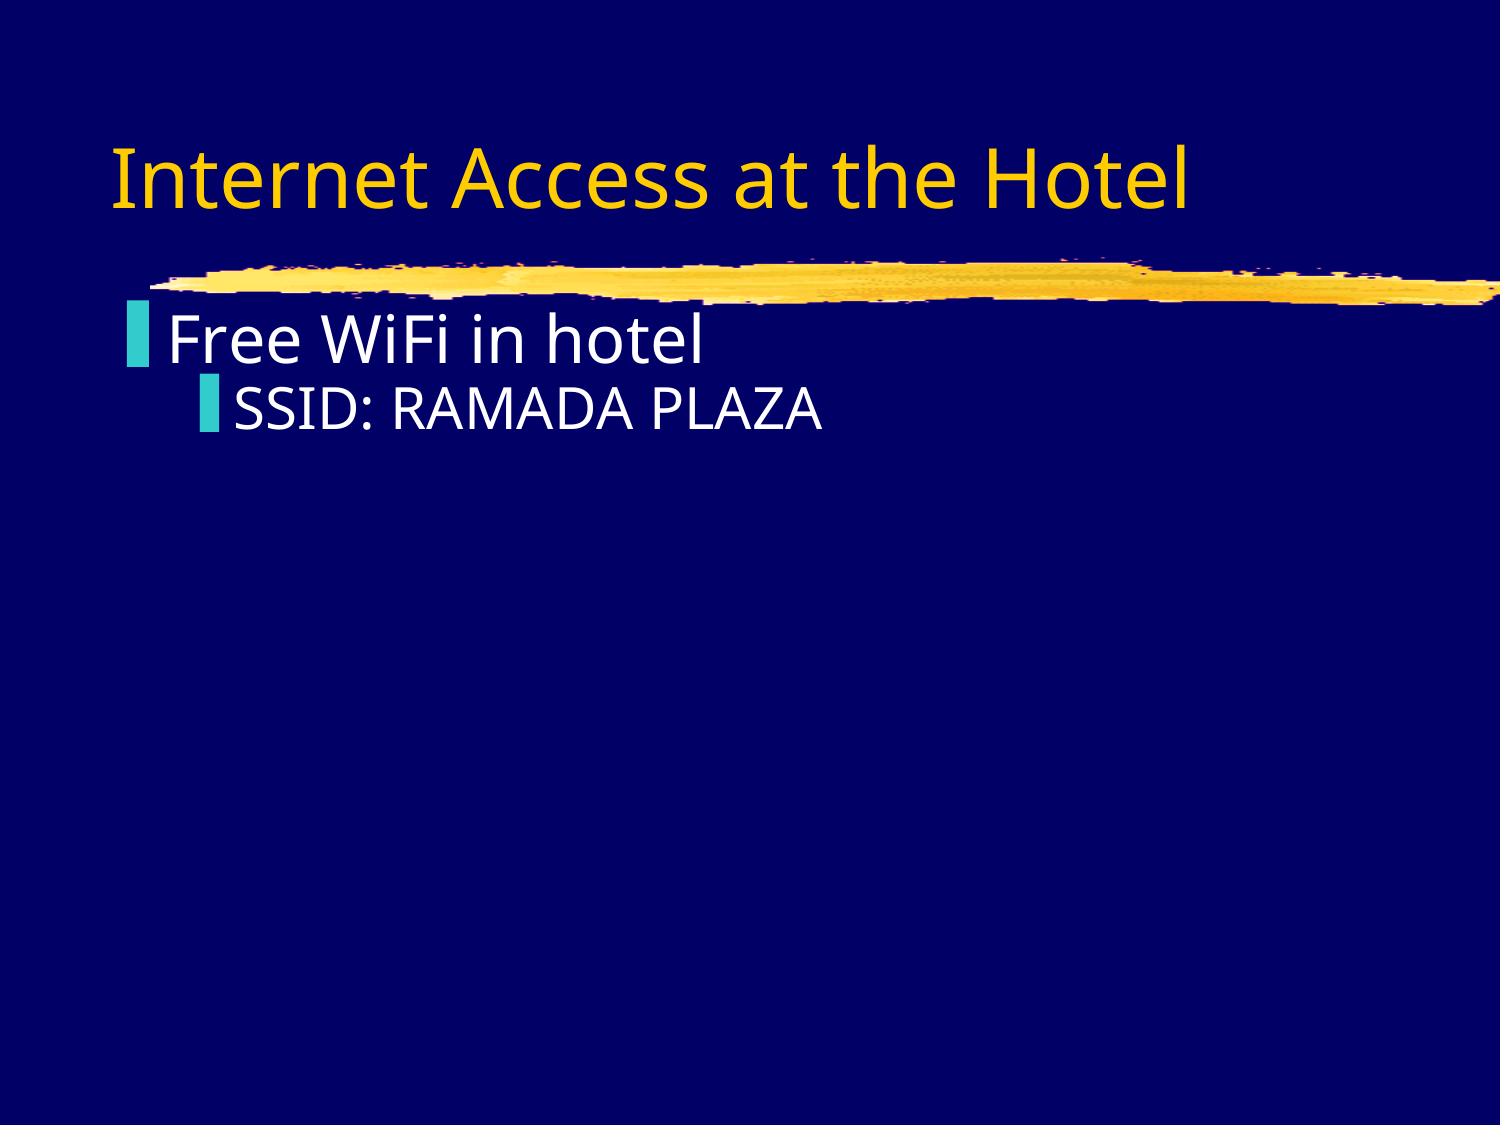

# Internet Access at the Hotel
Free WiFi in hotel
SSID: RAMADA PLAZA